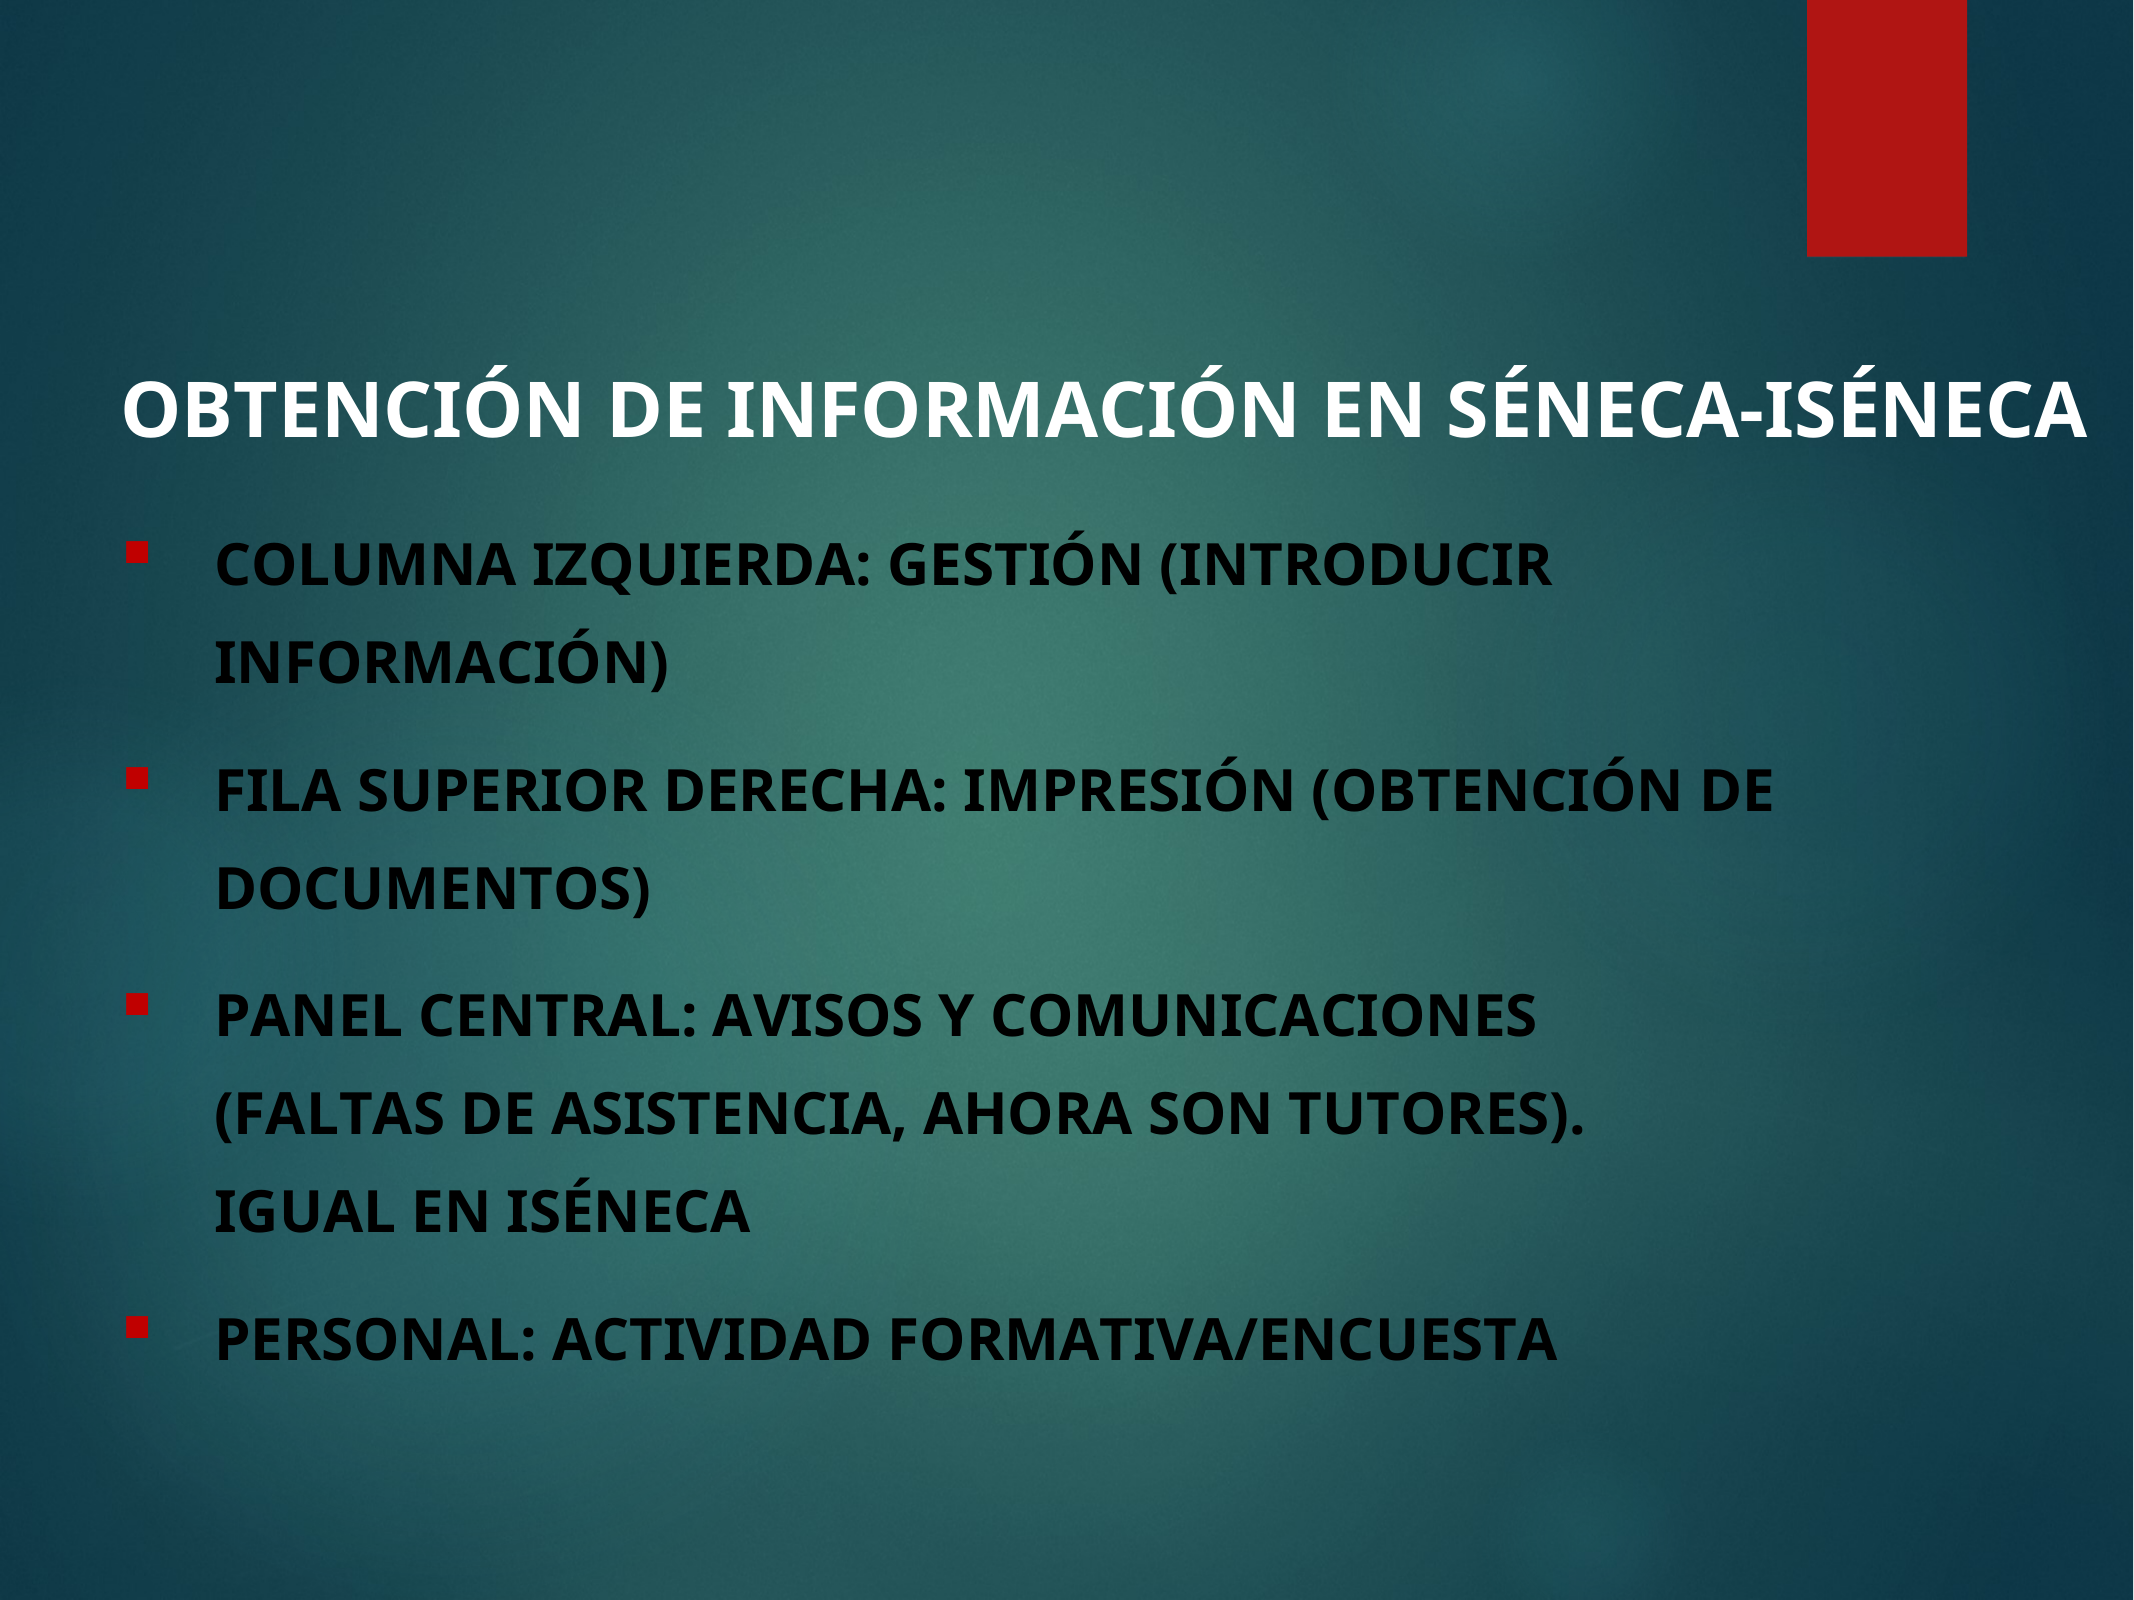

OBTENCIÓN DE INFORMACIÓN EN SÉNECA-ISÉNECA
COLUMNA IZQUIERDA: GESTIÓN (INTRODUCIR INFORMACIÓN)
FILA SUPERIOR DERECHA: IMPRESIÓN (OBTENCIÓN DE DOCUMENTOS)
PANEL CENTRAL: AVISOS Y COMUNICACIONES (FALTAS DE ASISTENCIA, AHORA SON TUTORES). IGUAL EN ISÉNECA
PERSONAL: ACTIVIDAD FORMATIVA/ENCUESTA